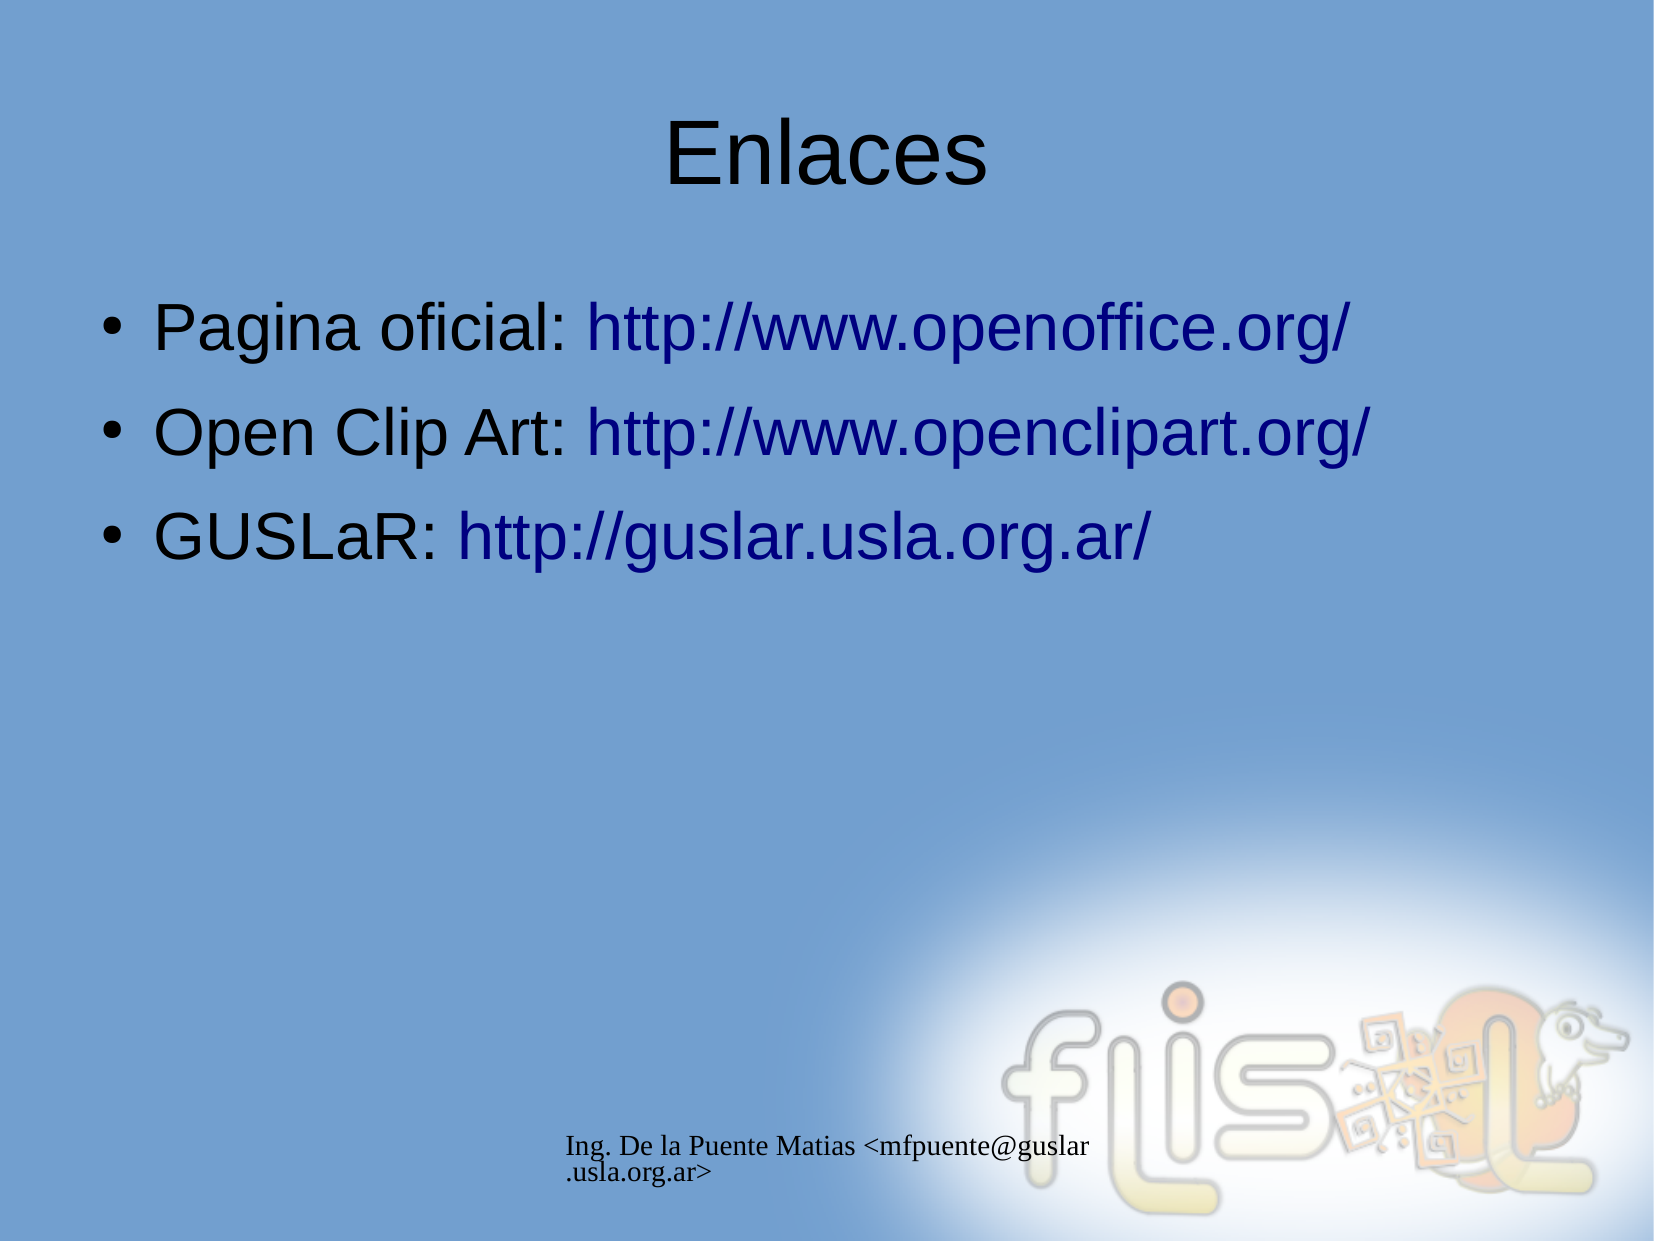

# Enlaces
Pagina oficial: http://www.openoffice.org/
Open Clip Art: http://www.openclipart.org/
GUSLaR: http://guslar.usla.org.ar/
Ing. De la Puente Matias <mfpuente@guslar.usla.org.ar>